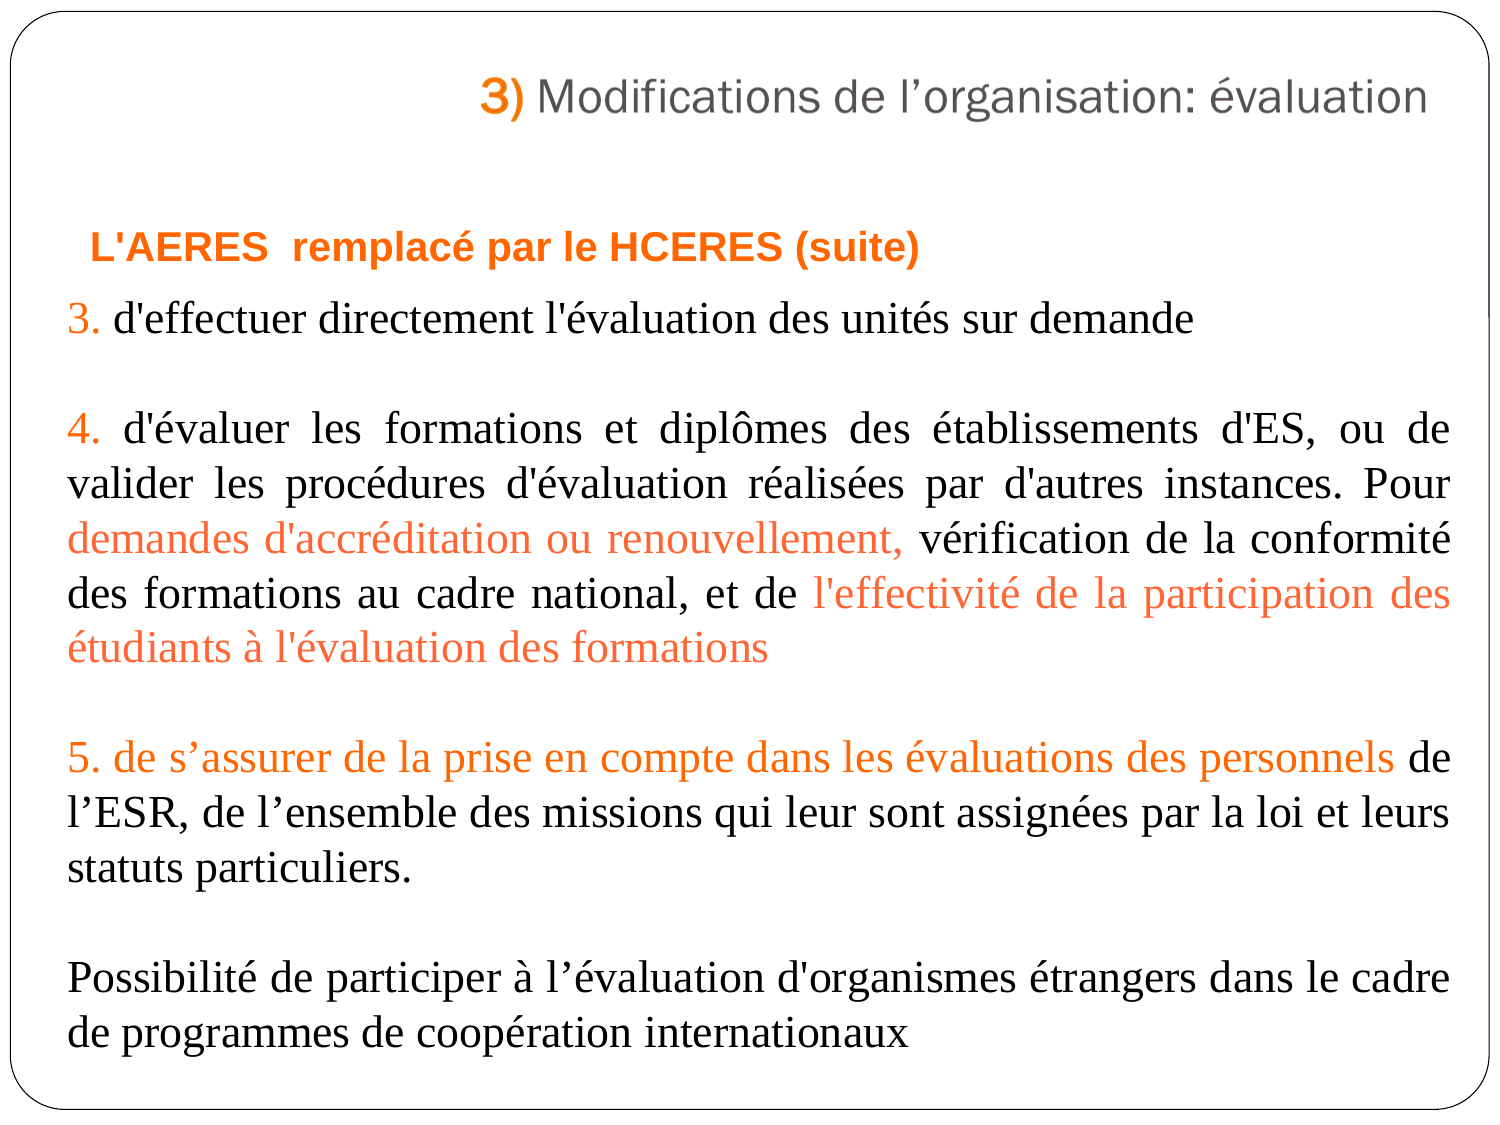

L'AERES remplacé par le HCERES (suite)
3. d'effectuer directement l'évaluation des unités sur demande
4. d'évaluer les formations et diplômes des établissements d'ES, ou de valider les procédures d'évaluation réalisées par d'autres instances. Pour demandes d'accréditation ou renouvellement, vérification de la conformité des formations au cadre national, et de l'effectivité de la participation des étudiants à l'évaluation des formations
5. de s’assurer de la prise en compte dans les évaluations des personnels de l’ESR, de l’ensemble des missions qui leur sont assignées par la loi et leurs statuts particuliers.
Possibilité de participer à l’évaluation d'organismes étrangers dans le cadre de programmes de coopération internationaux